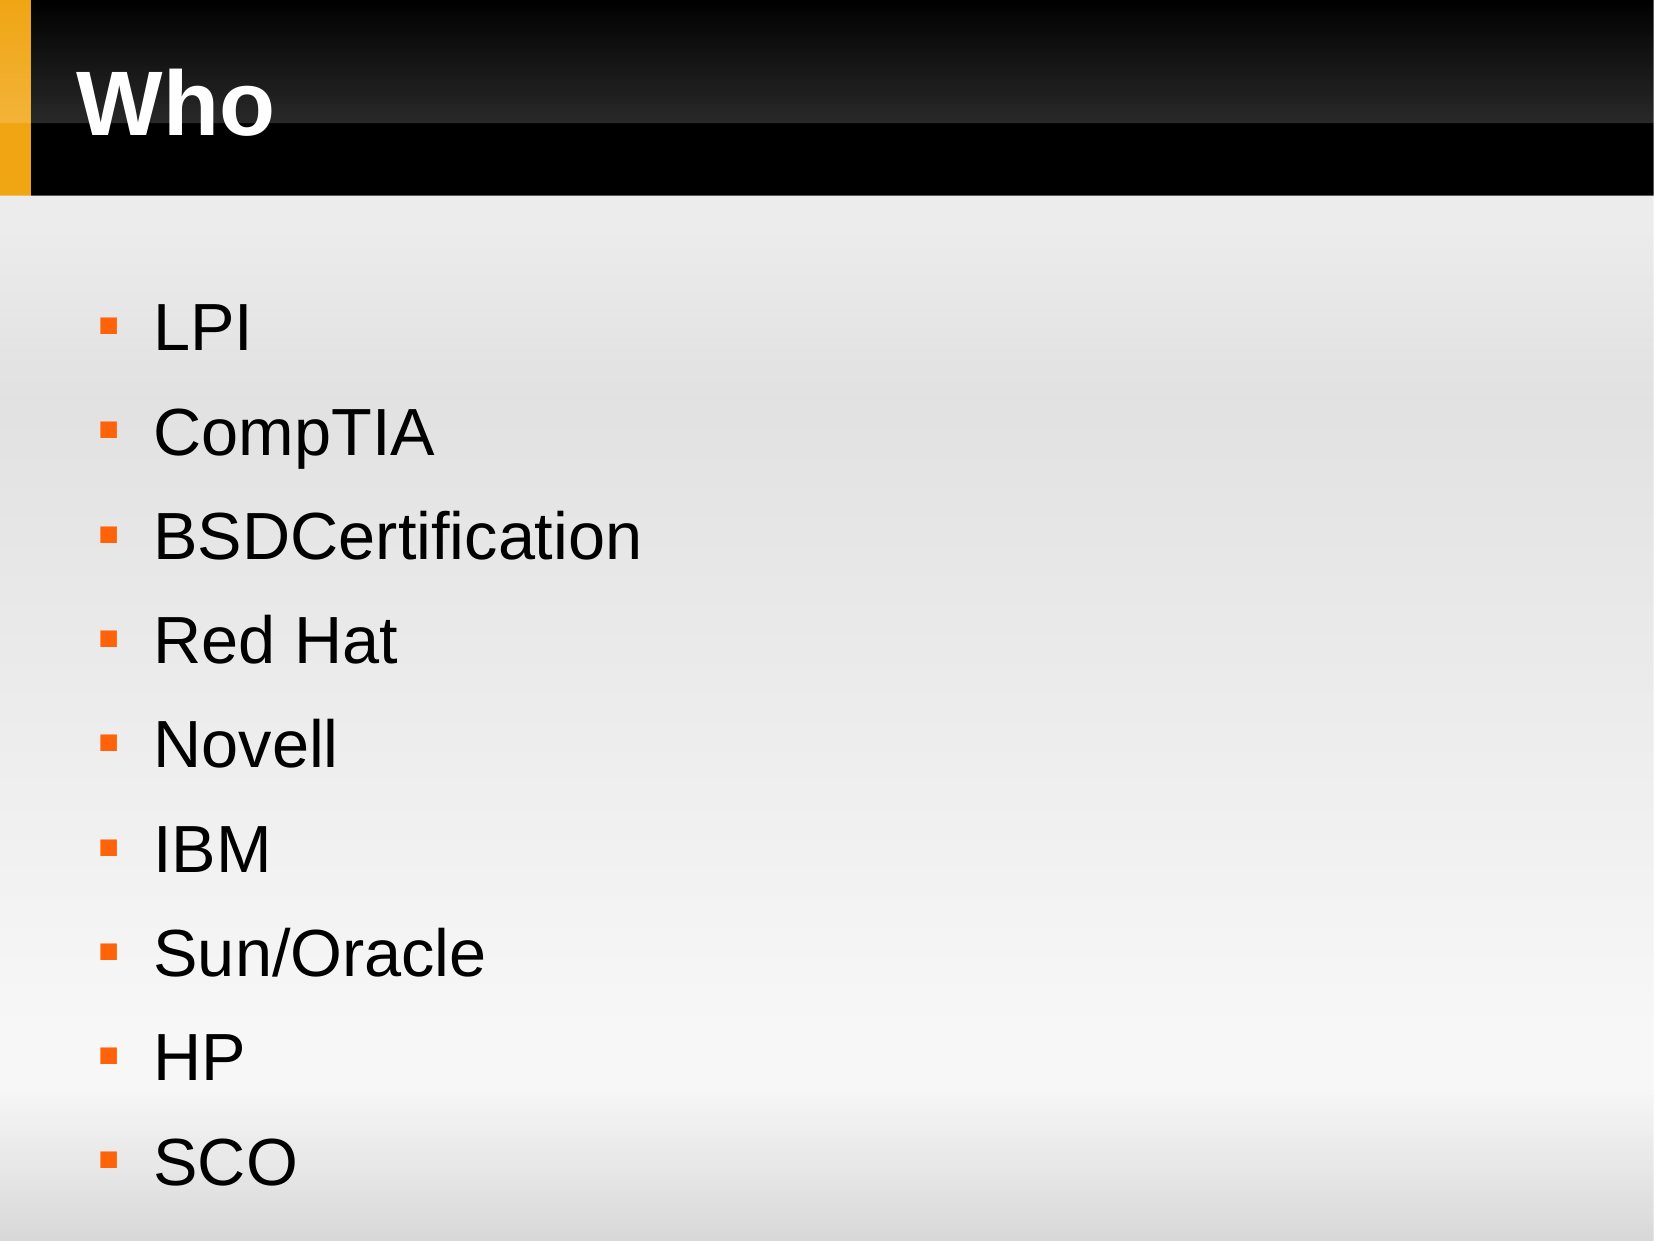

# Who
LPI
CompTIA
BSDCertification
Red Hat
Novell
IBM
Sun/Oracle
HP
SCO